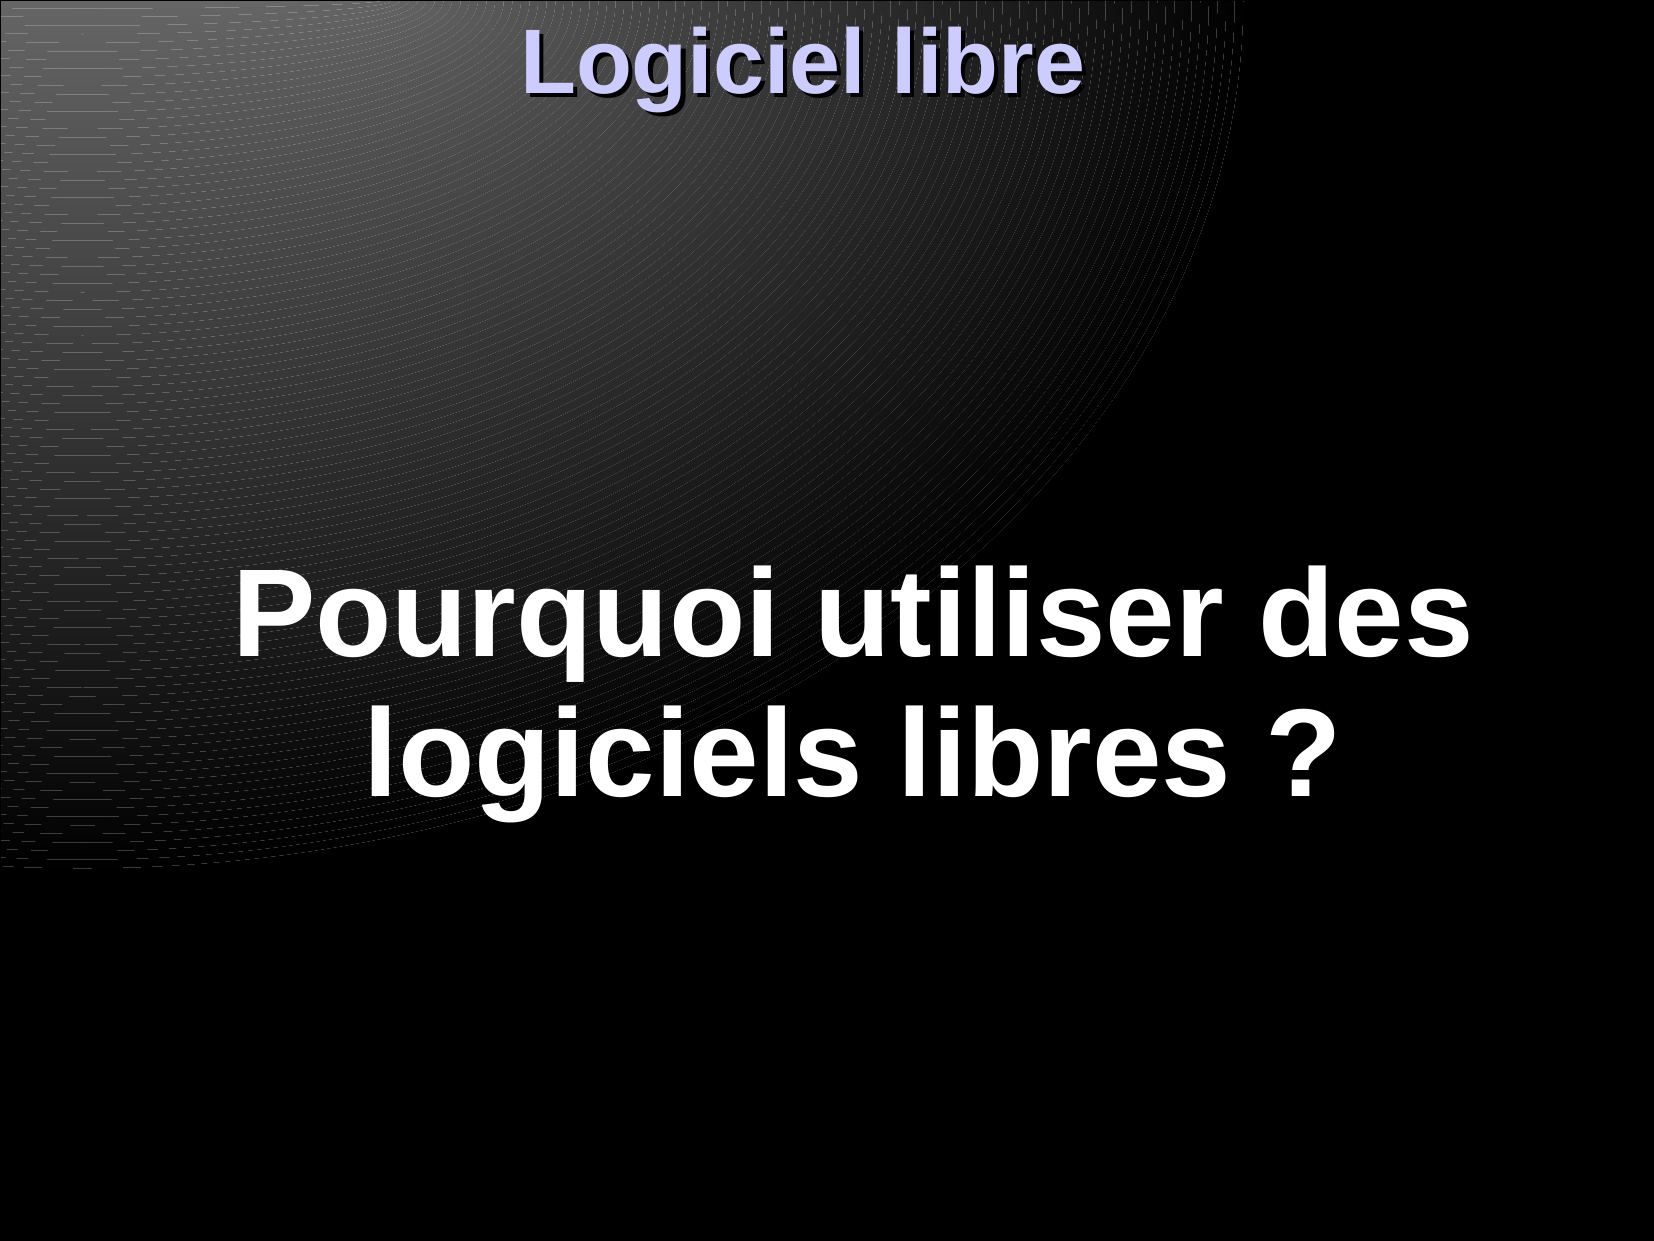

# Logiciel libre
Pourquoi utiliser des
logiciels libres ?